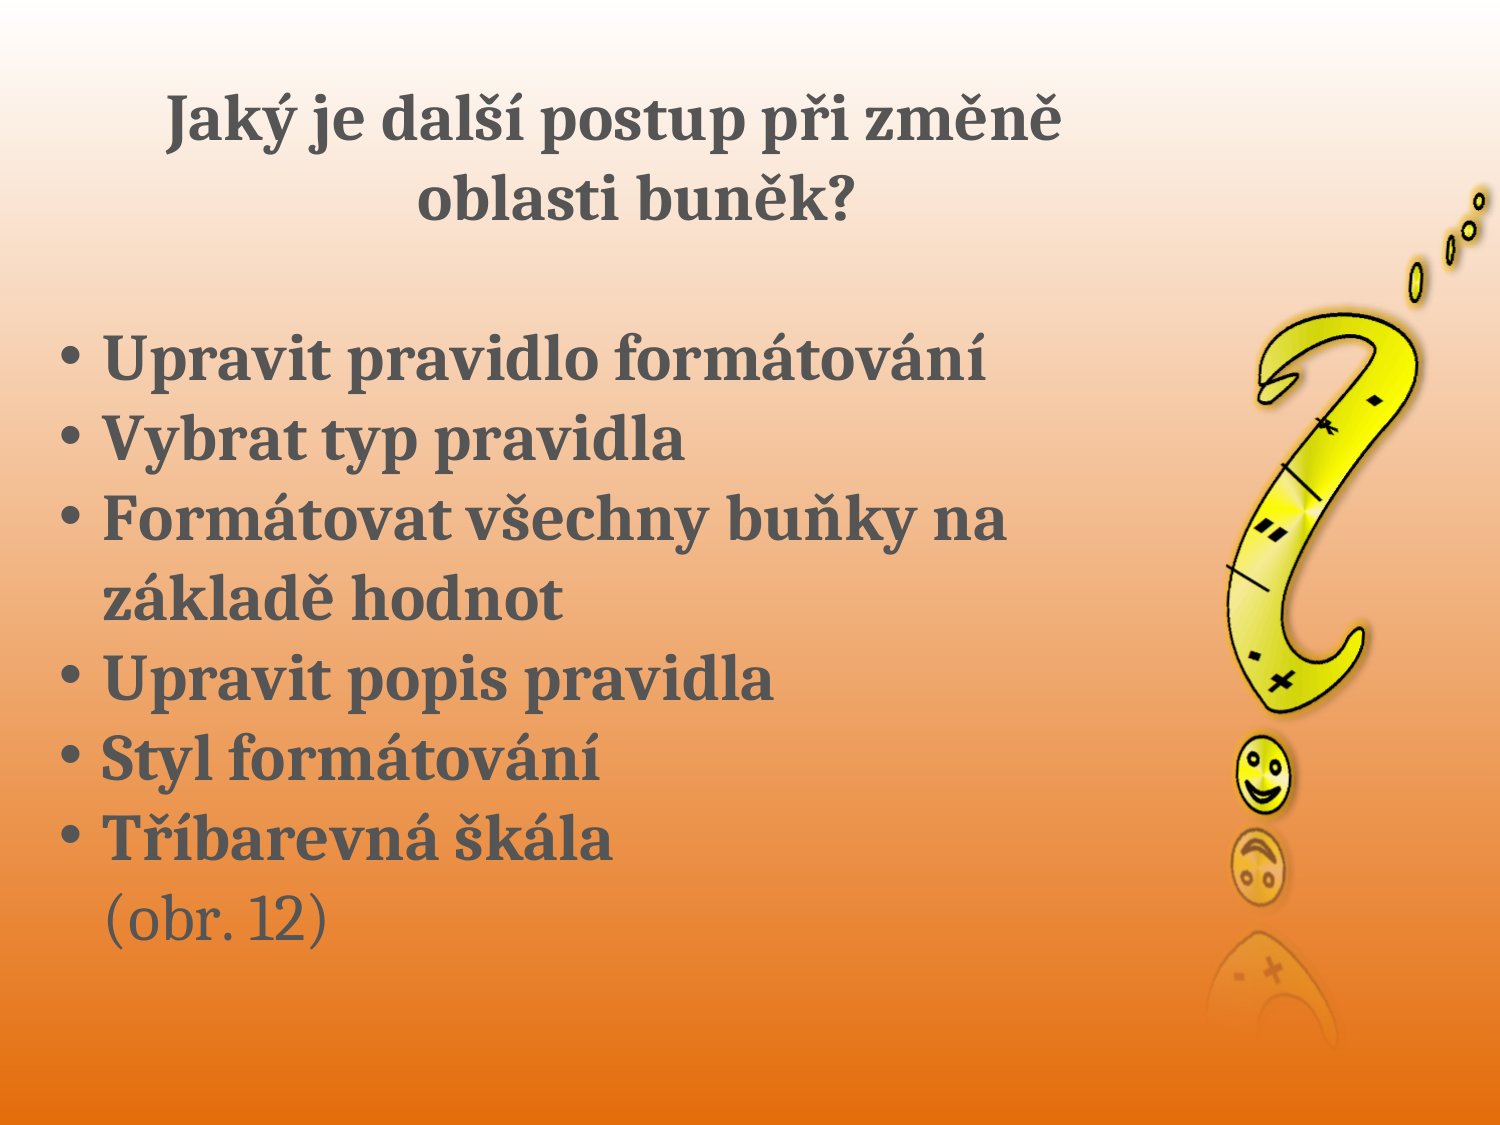

Jaký je další postup při změně oblasti buněk?
Upravit pravidlo formátování
Vybrat typ pravidla
Formátovat všechny buňky na základě hodnot
Upravit popis pravidla
Styl formátování
Tříbarevná škála
	(obr. 12)